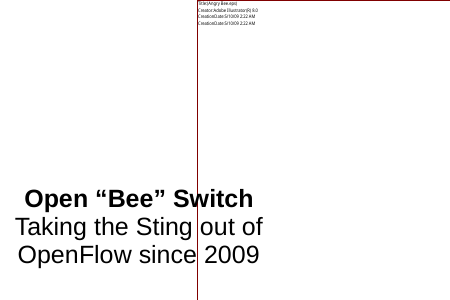

Open “Bee” Switch
Taking the Sting out of OpenFlow since 2009